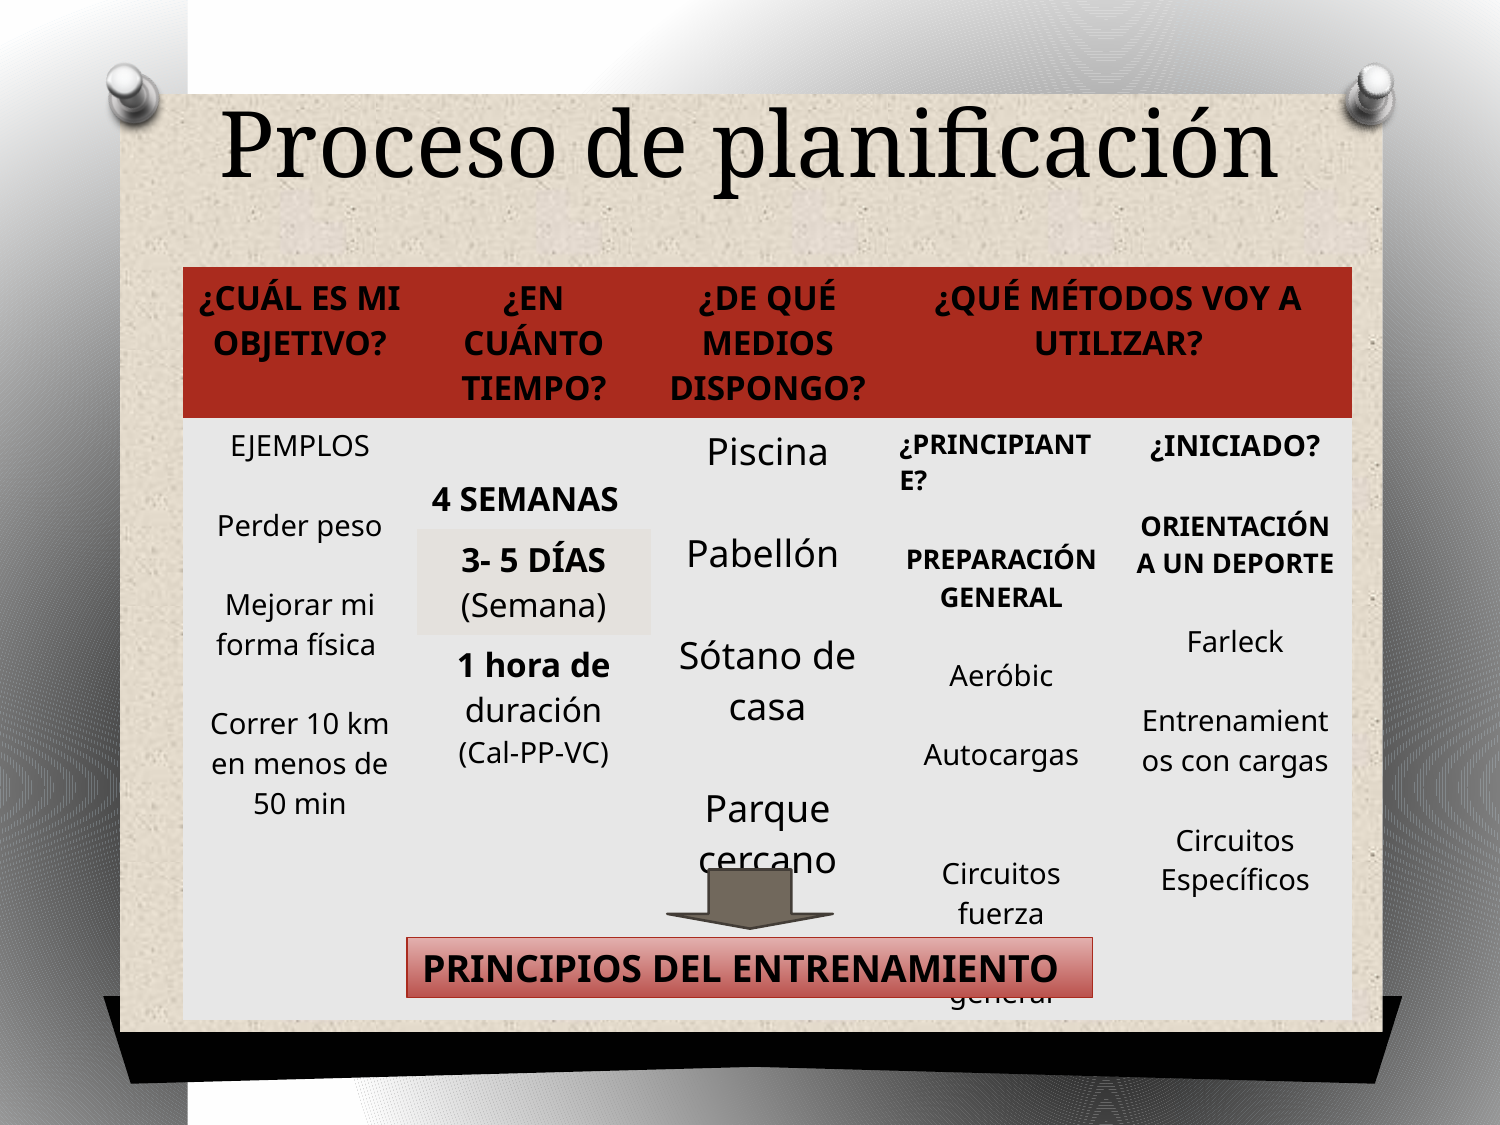

# Proceso de planificación
| ¿CUÁL ES MI OBJETIVO? | ¿EN CUÁNTO TIEMPO? | ¿DE QUÉ MEDIOS DISPONGO? | ¿QUÉ MÉTODOS VOY A UTILIZAR? | |
| --- | --- | --- | --- | --- |
| EJEMPLOS Perder peso Mejorar mi forma física Correr 10 km en menos de 50 min | 4 SEMANAS | Piscina Pabellón Sótano de casa Parque cercano | ¿PRINCIPIANTE? PREPARACIÓN GENERAL Aeróbic Autocargas Circuitos fuerza resistencia general | ¿INICIADO? ORIENTACIÓN A UN DEPORTE Farleck Entrenamientos con cargas Circuitos Específicos |
| | 3- 5 DÍAS (Semana) | | | |
| | 1 hora de duración (Cal-PP-VC) | | | |
PRINCIPIOS DEL ENTRENAMIENTO